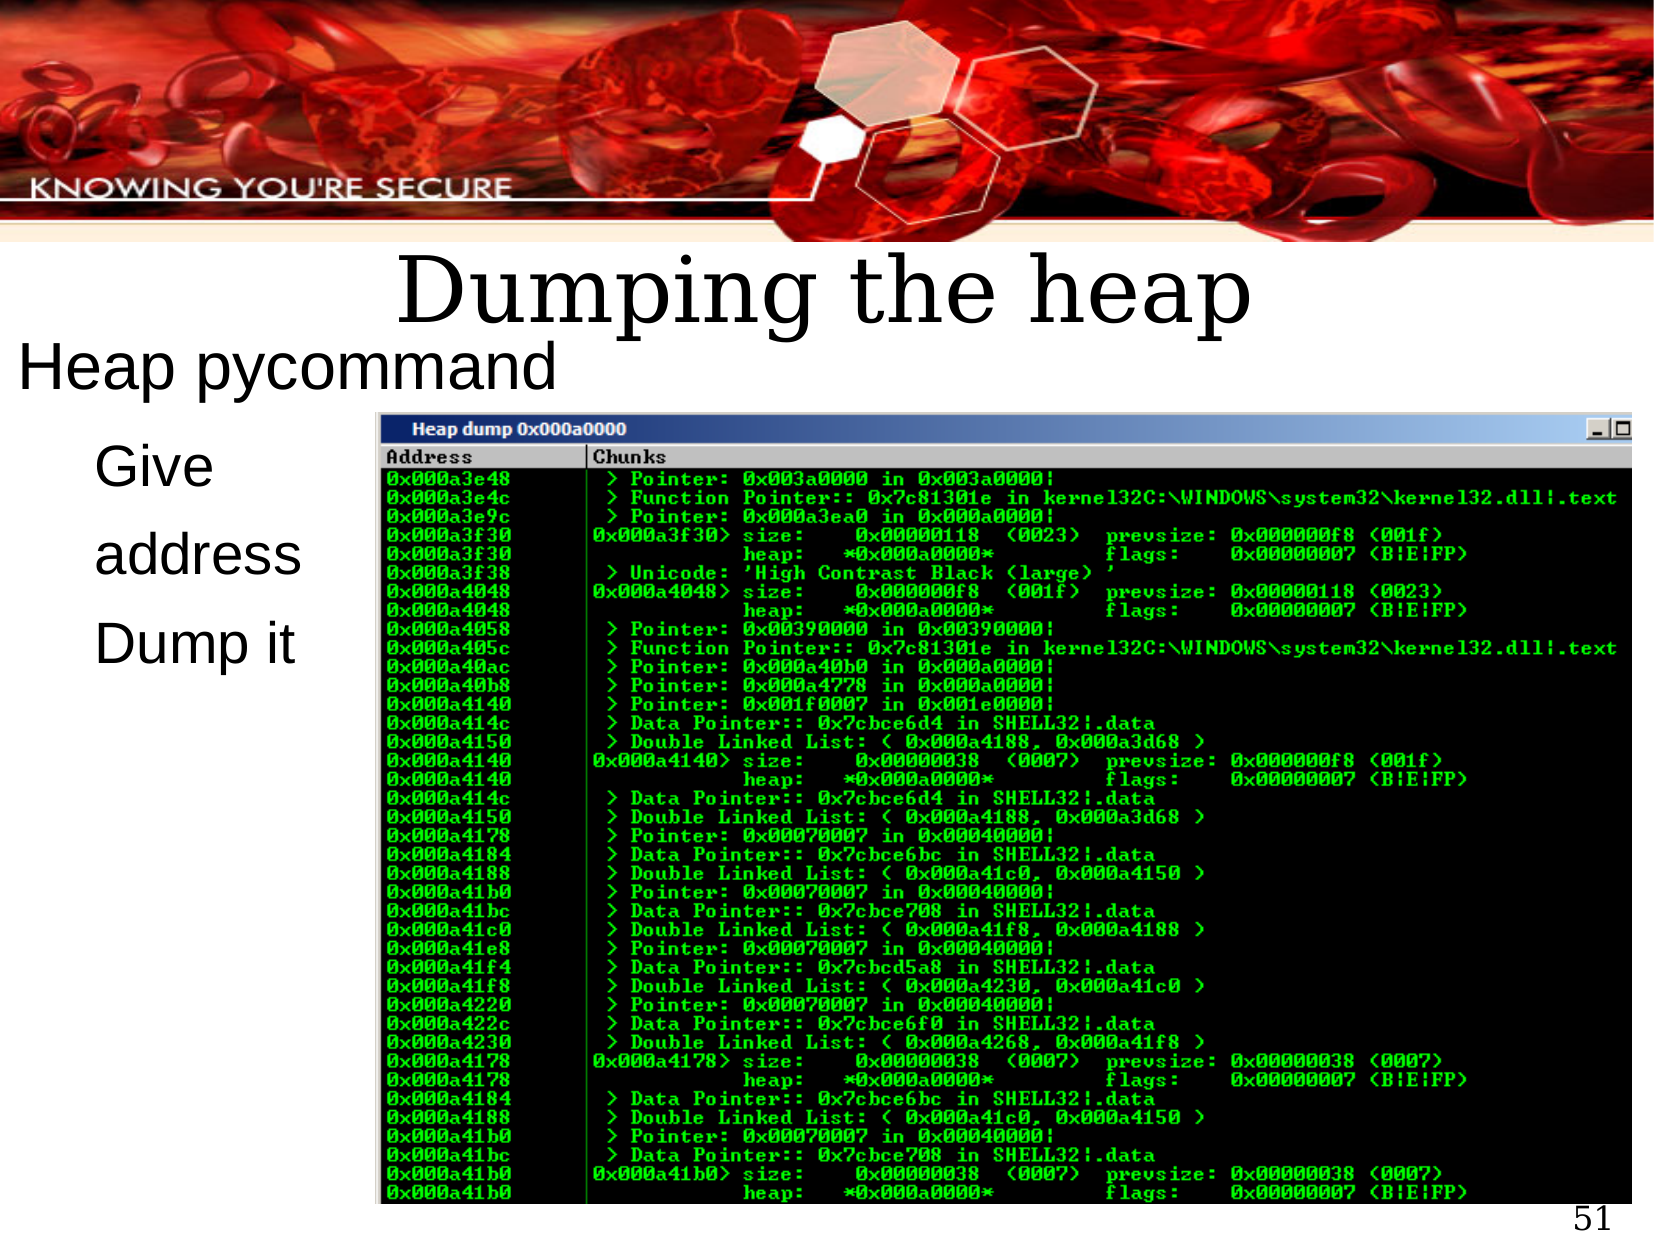

# Dumping the heap
Heap pycommand
Give
address
Dump it